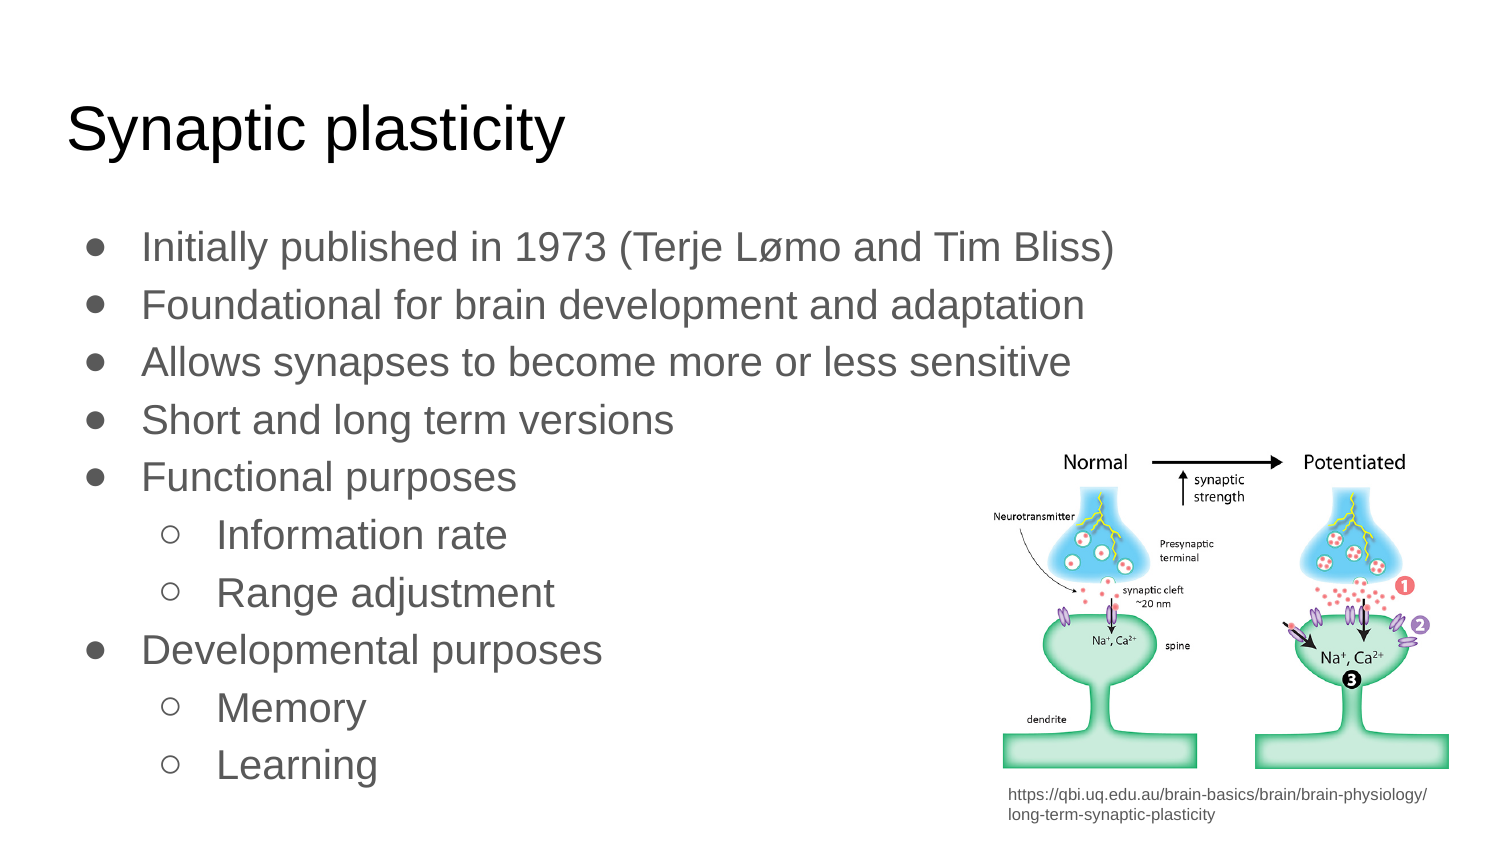

# Synaptic plasticity
Initially published in 1973 (Terje Lømo and Tim Bliss)
Foundational for brain development and adaptation
Allows synapses to become more or less sensitive
Short and long term versions
Functional purposes
Information rate
Range adjustment
Developmental purposes
Memory
Learning
https://qbi.uq.edu.au/brain-basics/brain/brain-physiology/long-term-synaptic-plasticity